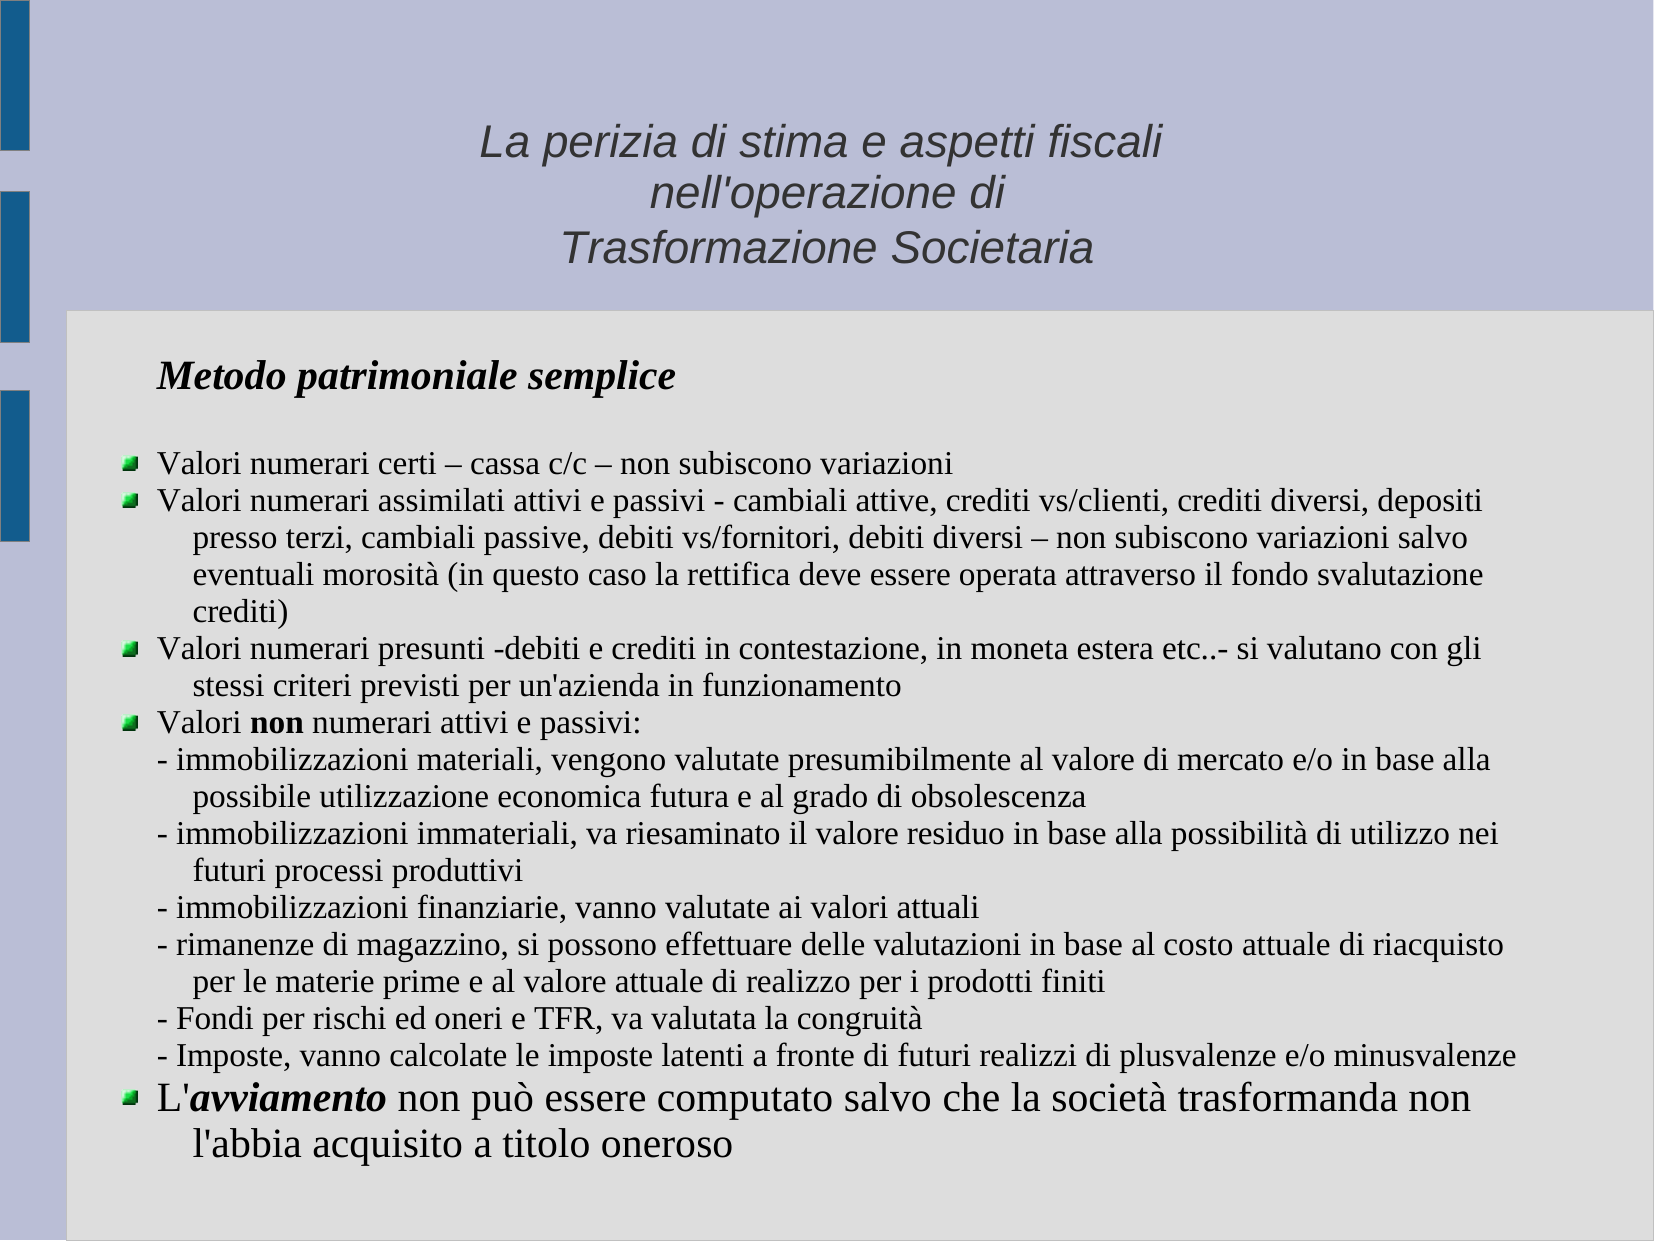

# La perizia di stima e aspetti fiscali nell'operazione di Trasformazione Societaria
Metodo patrimoniale semplice
Valori numerari certi – cassa c/c – non subiscono variazioni
Valori numerari assimilati attivi e passivi - cambiali attive, crediti vs/clienti, crediti diversi, depositi presso terzi, cambiali passive, debiti vs/fornitori, debiti diversi – non subiscono variazioni salvo eventuali morosità (in questo caso la rettifica deve essere operata attraverso il fondo svalutazione crediti)
Valori numerari presunti -debiti e crediti in contestazione, in moneta estera etc..- si valutano con gli stessi criteri previsti per un'azienda in funzionamento
Valori non numerari attivi e passivi:
- immobilizzazioni materiali, vengono valutate presumibilmente al valore di mercato e/o in base alla possibile utilizzazione economica futura e al grado di obsolescenza
- immobilizzazioni immateriali, va riesaminato il valore residuo in base alla possibilità di utilizzo nei futuri processi produttivi
- immobilizzazioni finanziarie, vanno valutate ai valori attuali
- rimanenze di magazzino, si possono effettuare delle valutazioni in base al costo attuale di riacquisto per le materie prime e al valore attuale di realizzo per i prodotti finiti
- Fondi per rischi ed oneri e TFR, va valutata la congruità
- Imposte, vanno calcolate le imposte latenti a fronte di futuri realizzi di plusvalenze e/o minusvalenze
L'avviamento non può essere computato salvo che la società trasformanda non l'abbia acquisito a titolo oneroso